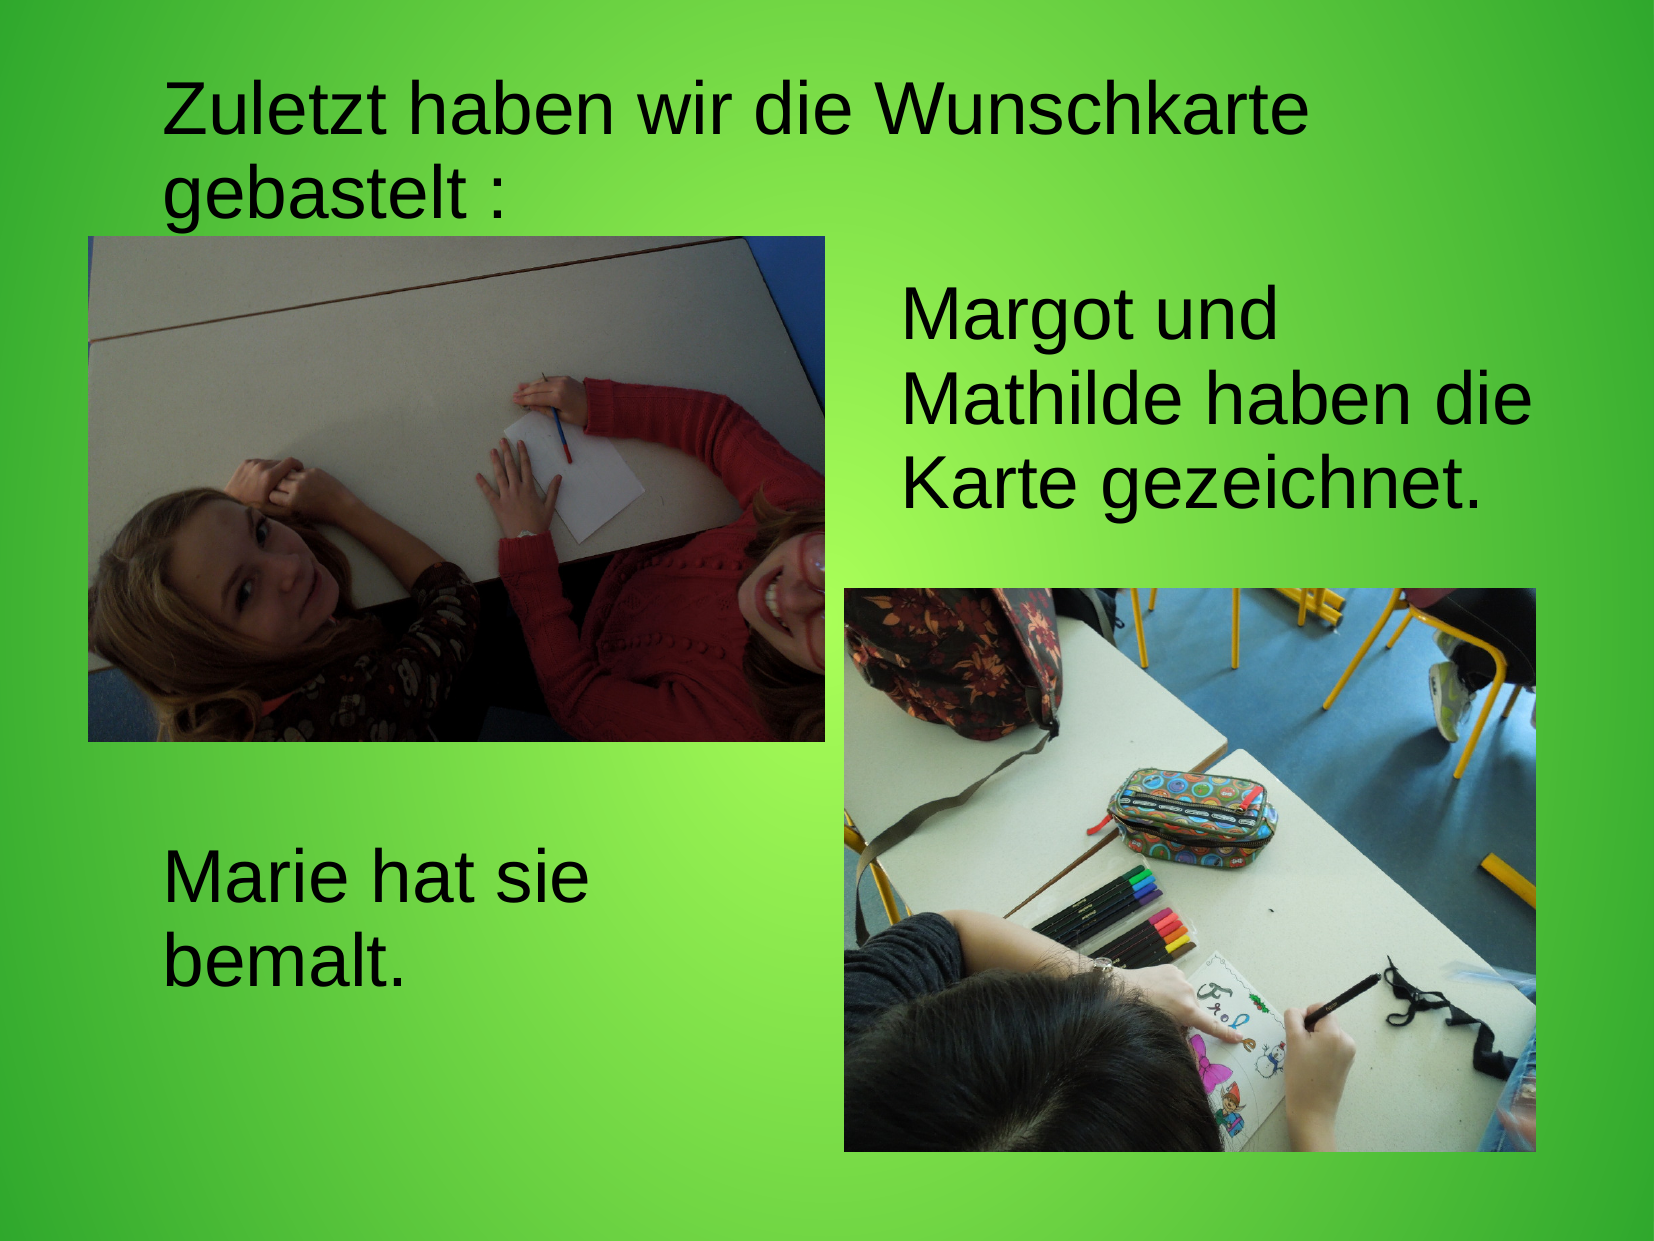

Zuletzt haben wir die Wunschkarte gebastelt :
Margot und Mathilde haben die Karte gezeichnet.
Marie hat sie bemalt.